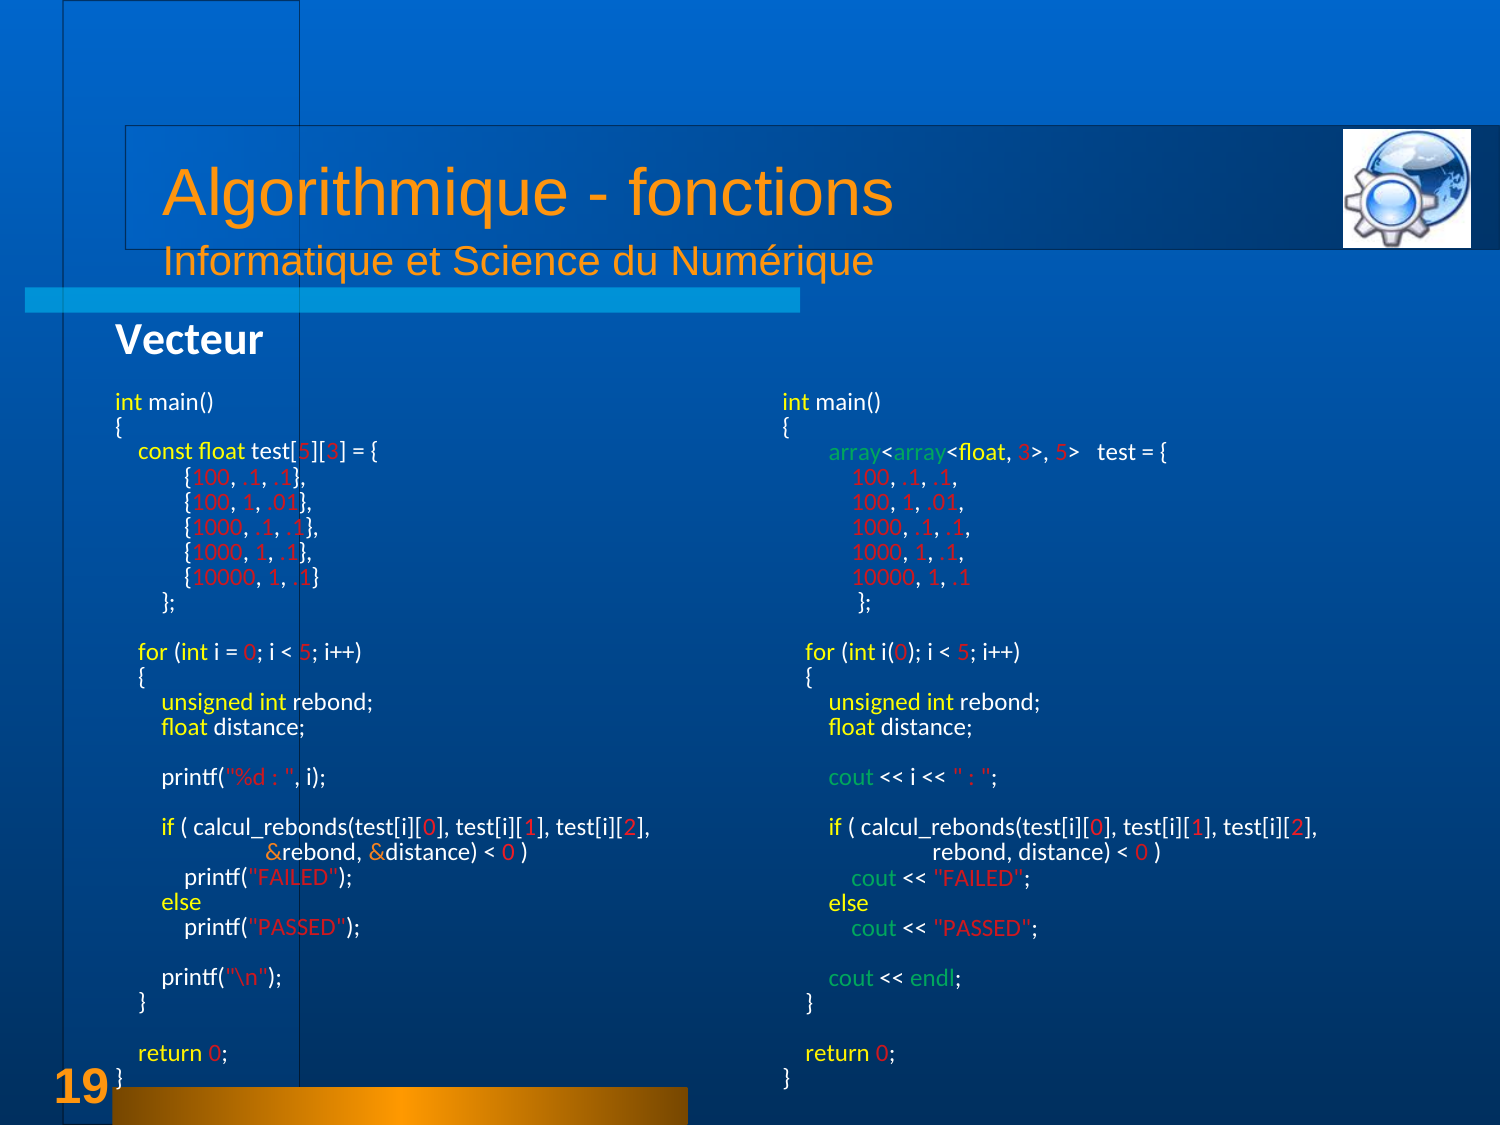

Vecteur
int main()
{
 const float test[5][3] = {
 {100, .1, .1},
 {100, 1, .01},
 {1000, .1, .1},
 {1000, 1, .1},
 {10000, 1, .1}
 };
 for (int i = 0; i < 5; i++)
 {
 unsigned int rebond;
 float distance;
 printf("%d : ", i);
 if ( calcul_rebonds(test[i][0], test[i][1], test[i][2],
	&rebond, &distance) < 0 )
 printf("FAILED");
 else
 printf("PASSED");
 printf("\n");
 }
 return 0;
}
int main()
{
 array<array<float, 3>, 5> test = {
 100, .1, .1,
 100, 1, .01,
 1000, .1, .1,
 1000, 1, .1,
 10000, 1, .1
 };
 for (int i(0); i < 5; i++)
 {
 unsigned int rebond;
 float distance;
 cout << i << " : ";
 if ( calcul_rebonds(test[i][0], test[i][1], test[i][2],
	rebond, distance) < 0 )
 cout << "FAILED";
 else
 cout << "PASSED";
 cout << endl;
 }
 return 0;
}